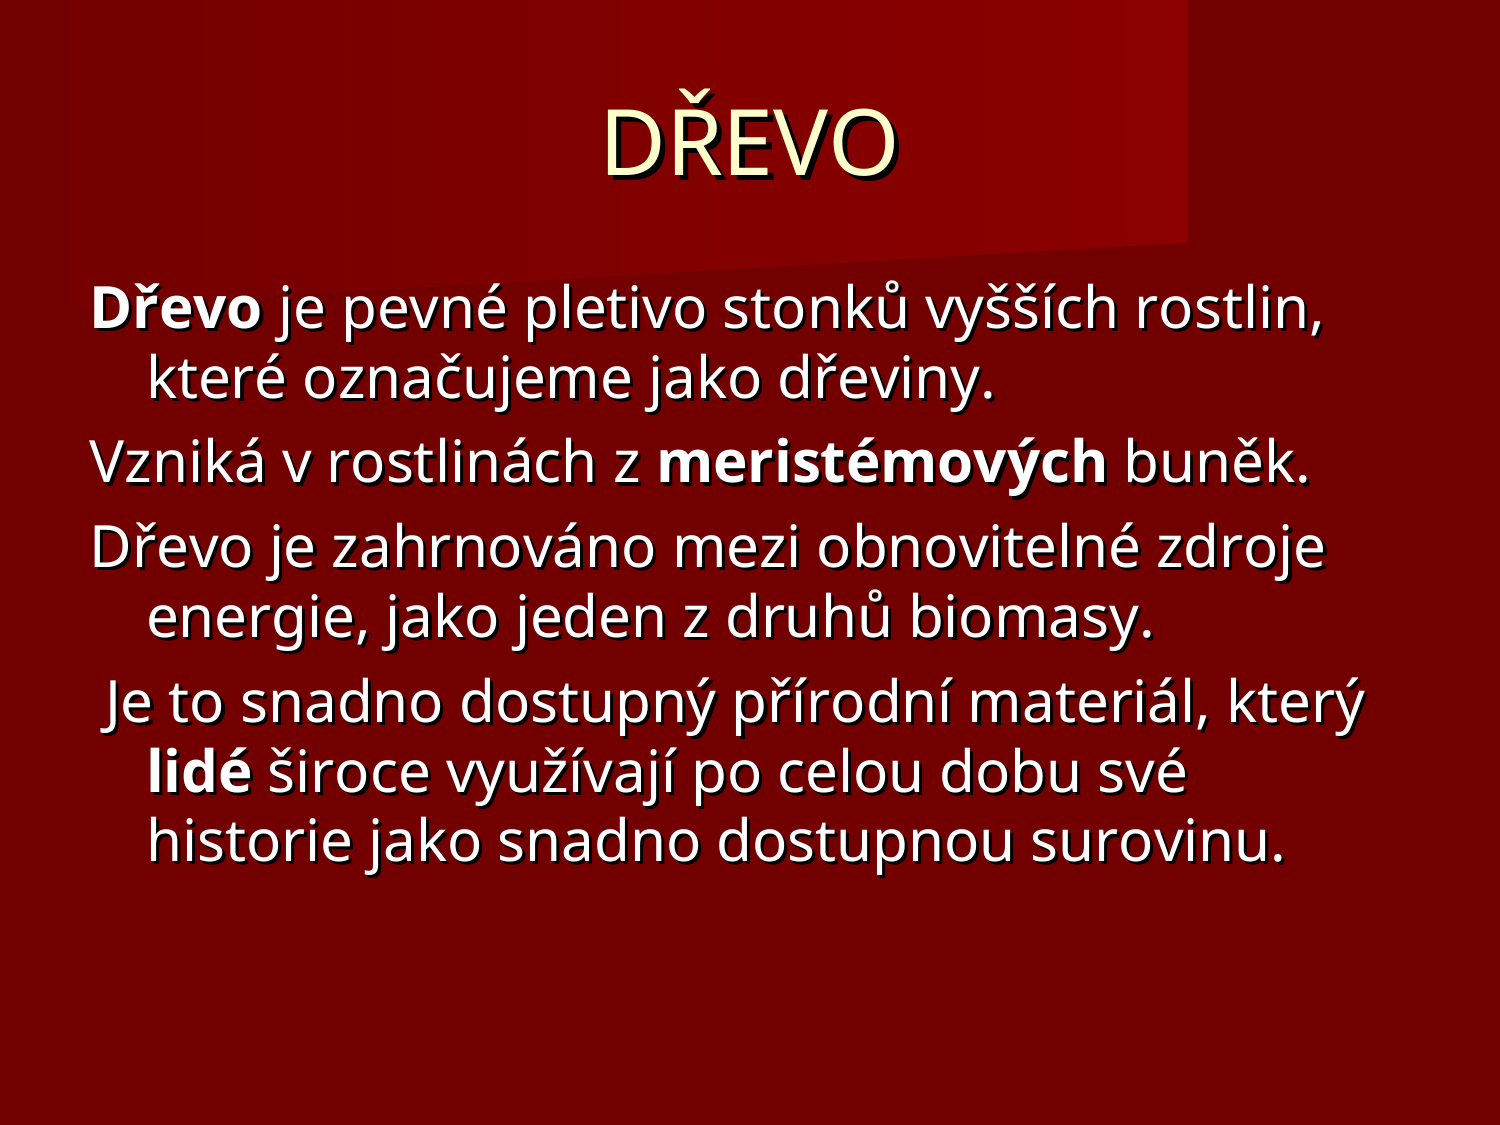

# DŘEVO
Dřevo je pevné pletivo stonků vyšších rostlin, které označujeme jako dřeviny.
Vzniká v rostlinách z meristémových buněk.
Dřevo je zahrnováno mezi obnovitelné zdroje energie, jako jeden z druhů biomasy.
 Je to snadno dostupný přírodní materiál, který lidé široce využívají po celou dobu své historie jako snadno dostupnou surovinu.